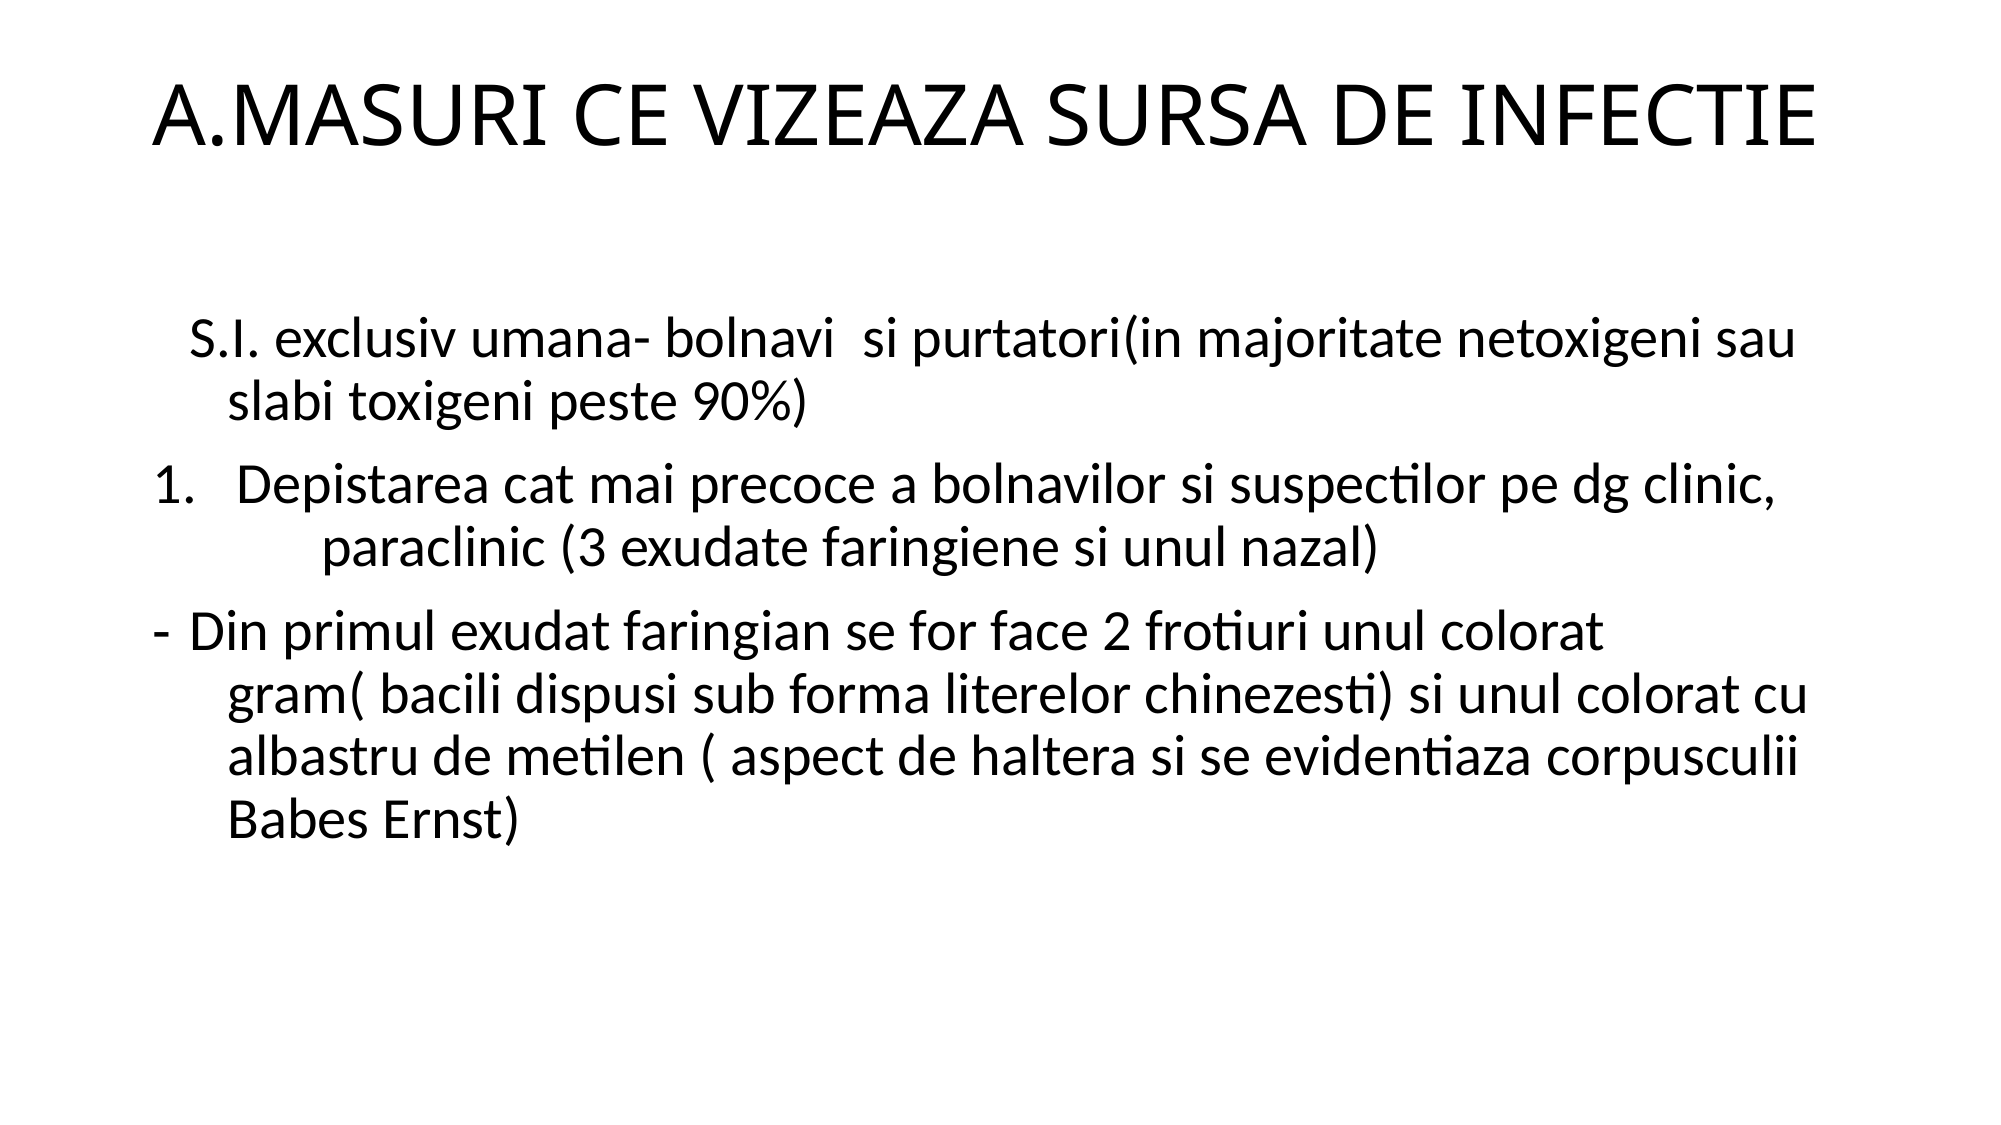

# A.MASURI CE VIZEAZA SURSA DE INFECTIE
S.I. exclusiv umana- bolnavi si purtatori(in majoritate netoxigeni sau slabi toxigeni peste 90%)
Depistarea cat mai precoce a bolnavilor si suspectilor pe dg clinic, paraclinic (3 exudate faringiene si unul nazal)
Din primul exudat faringian se for face 2 frotiuri unul colorat gram( bacili dispusi sub forma literelor chinezesti) si unul colorat cu albastru de metilen ( aspect de haltera si se evidentiaza corpusculii Babes Ernst)